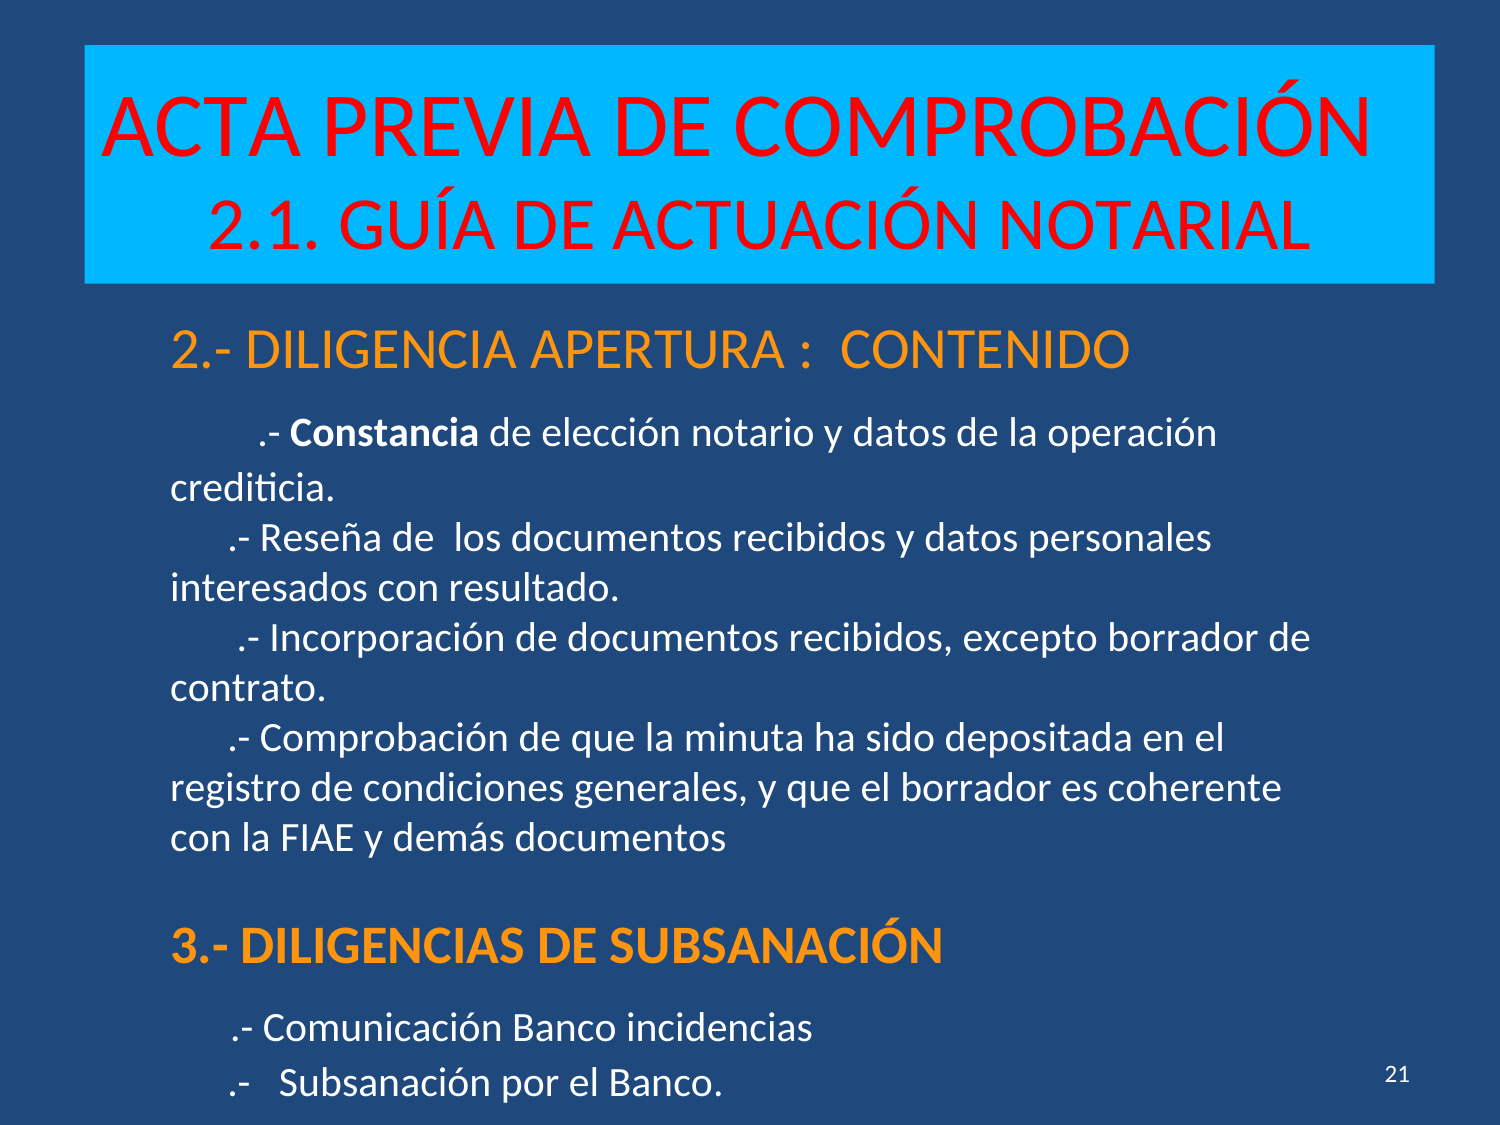

ACTA PREVIA DE COMPROBACIÓN
2.1. GUÍA DE ACTUACIÓN NOTARIAL
2.- DILIGENCIA APERTURA : CONTENIDO
 .- Constancia de elección notario y datos de la operación crediticia.
 .- Reseña de los documentos recibidos y datos personales interesados con resultado.
 .- Incorporación de documentos recibidos, excepto borrador de contrato.
 .- Comprobación de que la minuta ha sido depositada en el registro de condiciones generales, y que el borrador es coherente con la FIAE y demás documentos
3.- DILIGENCIAS DE SUBSANACIÓN
 .- Comunicación Banco incidencias
 .- Subsanación por el Banco.